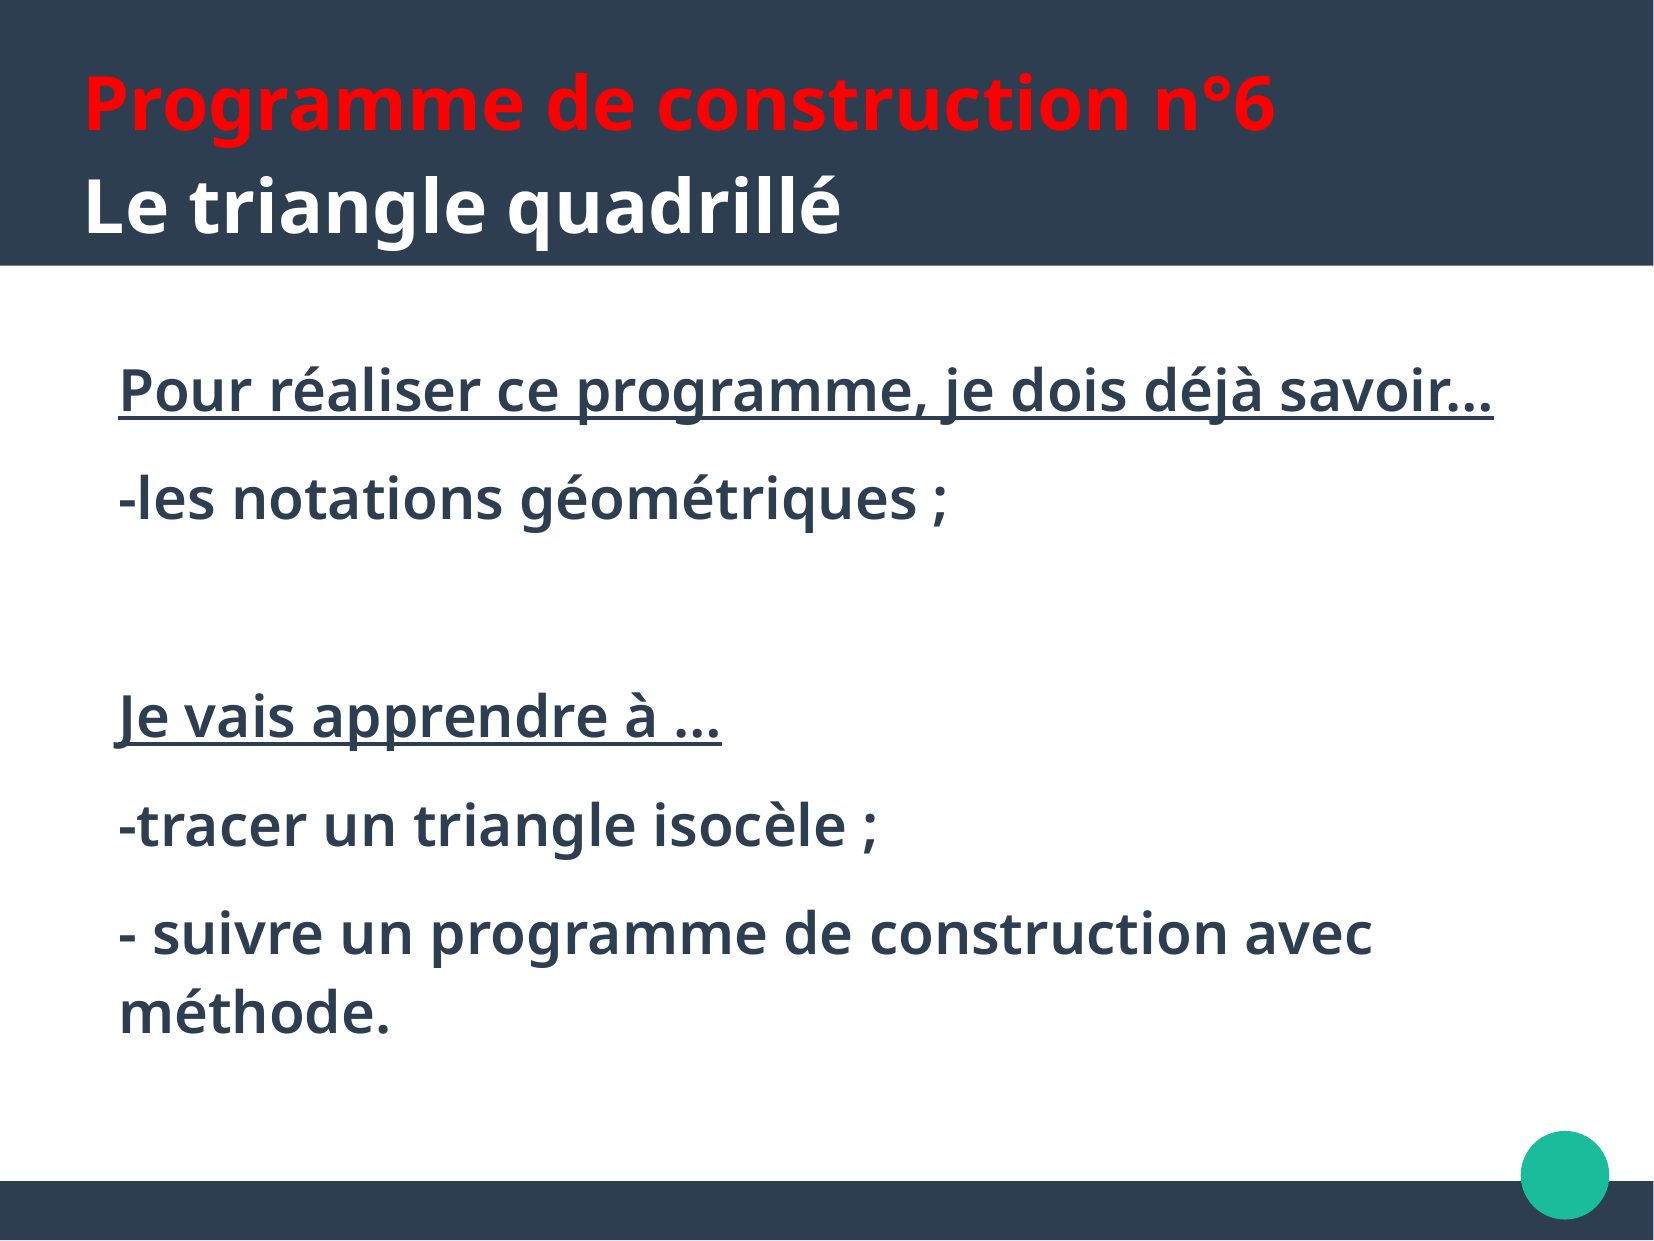

# Programme de construction n°6 Le triangle quadrillé
Pour réaliser ce programme, je dois déjà savoir…
-les notations géométriques ;
Je vais apprendre à …
-tracer un triangle isocèle ;
- suivre un programme de construction avec méthode.